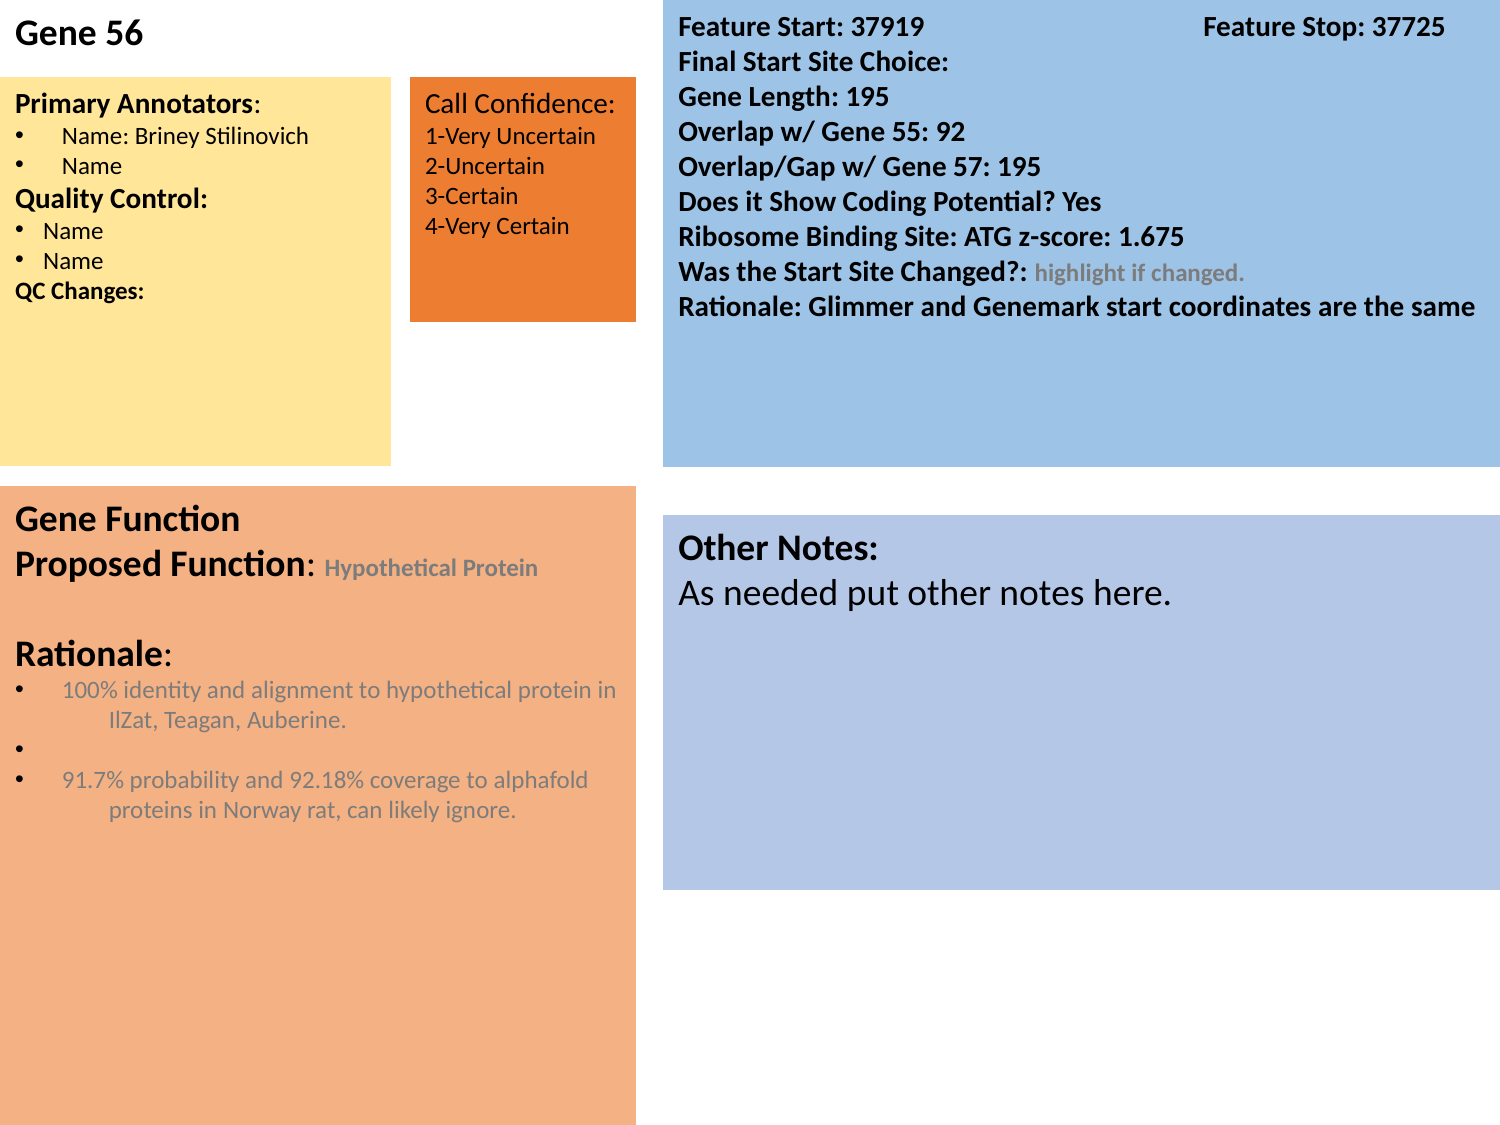

Gene 56
Feature Start: 37919 				Feature Stop: 37725
Final Start Site Choice:
Gene Length: 195
Overlap w/ Gene 55: 92
Overlap/Gap w/ Gene 57: 195
Does it Show Coding Potential? Yes
Ribosome Binding Site: ATG z-score: 1.675
Was the Start Site Changed?: highlight if changed.
Rationale: Glimmer and Genemark start coordinates are the same
Primary Annotators:
Name: Briney Stilinovich
Name
Quality Control:
Name
Name
QC Changes:
Call Confidence:
1-Very Uncertain
2-Uncertain
3-Certain
4-Very Certain
Gene Function
Proposed Function: Hypothetical Protein
Rationale:
100% identity and alignment to hypothetical protein in IlZat, Teagan, Auberine.
91.7% probability and 92.18% coverage to alphafold proteins in Norway rat, can likely ignore.
Other Notes:
As needed put other notes here.